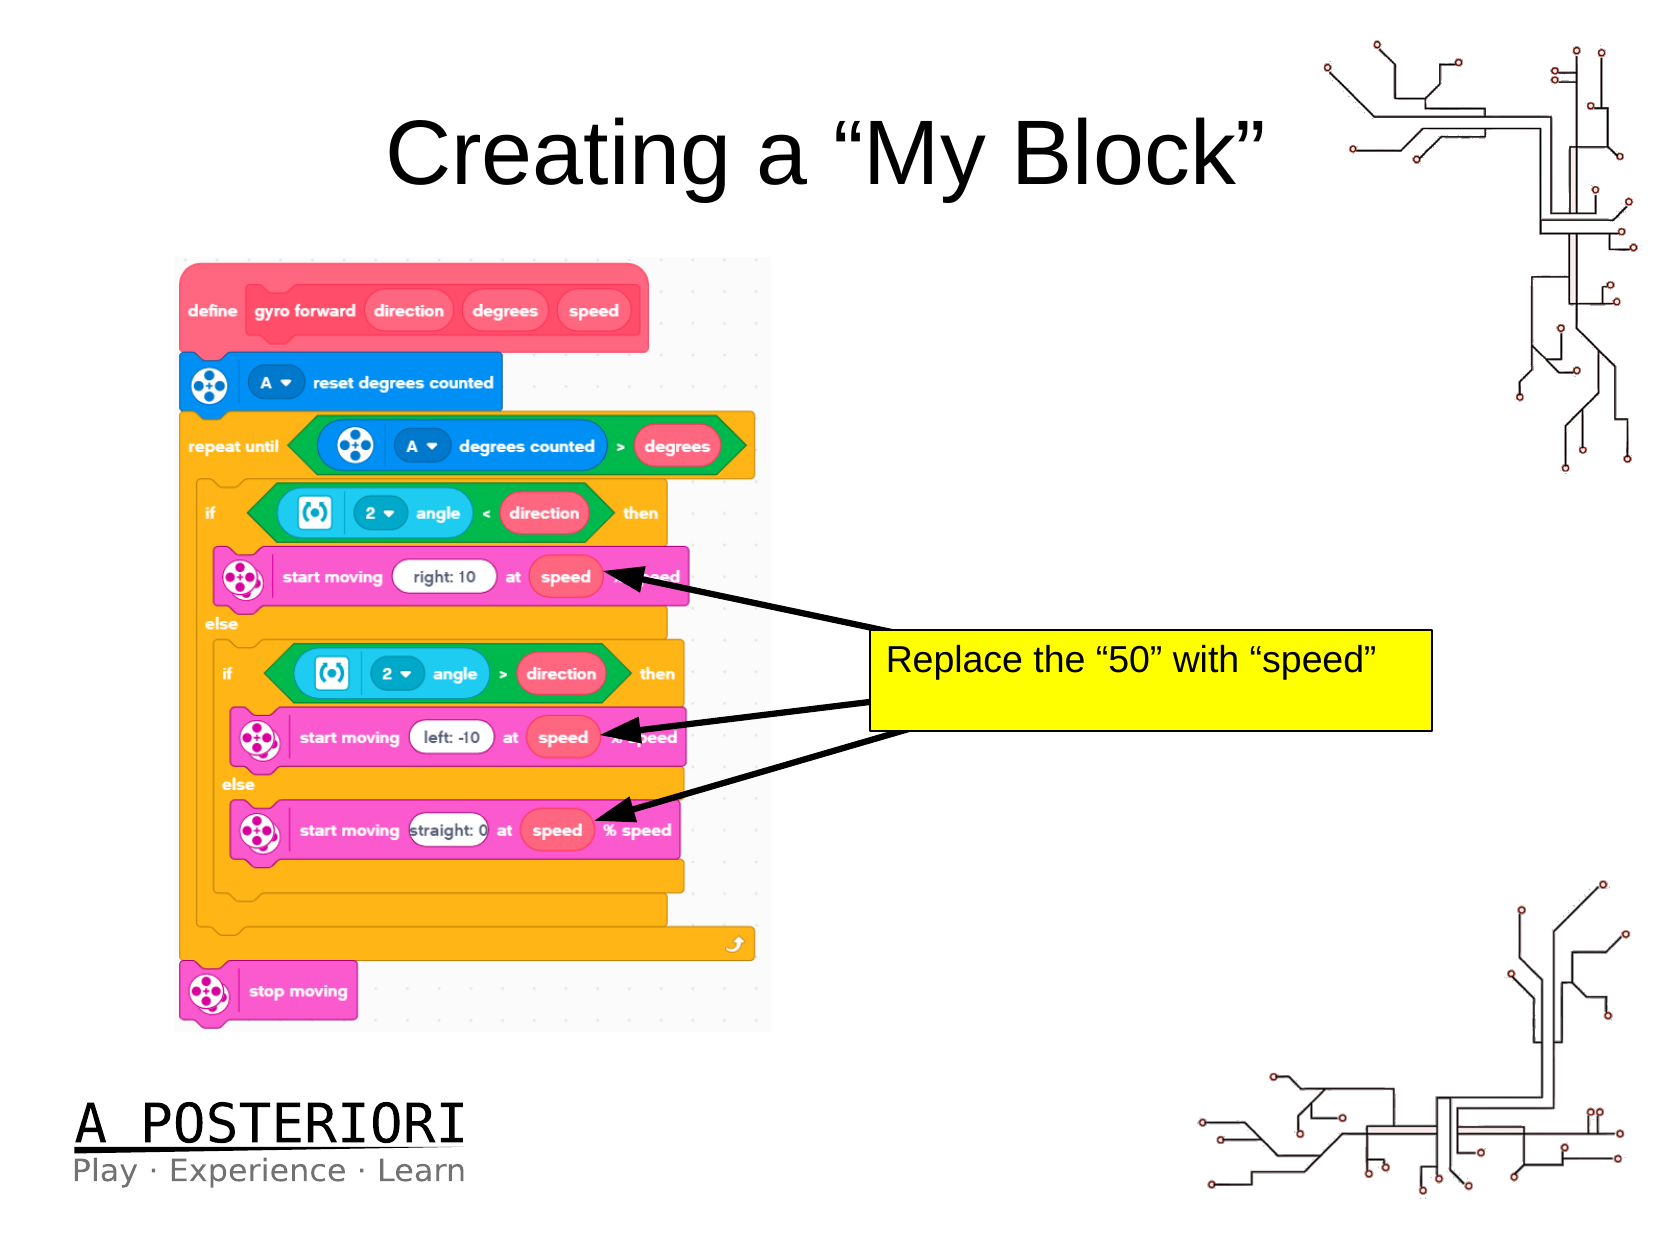

# Creating a “My Block”
Replace the “50” with “speed”